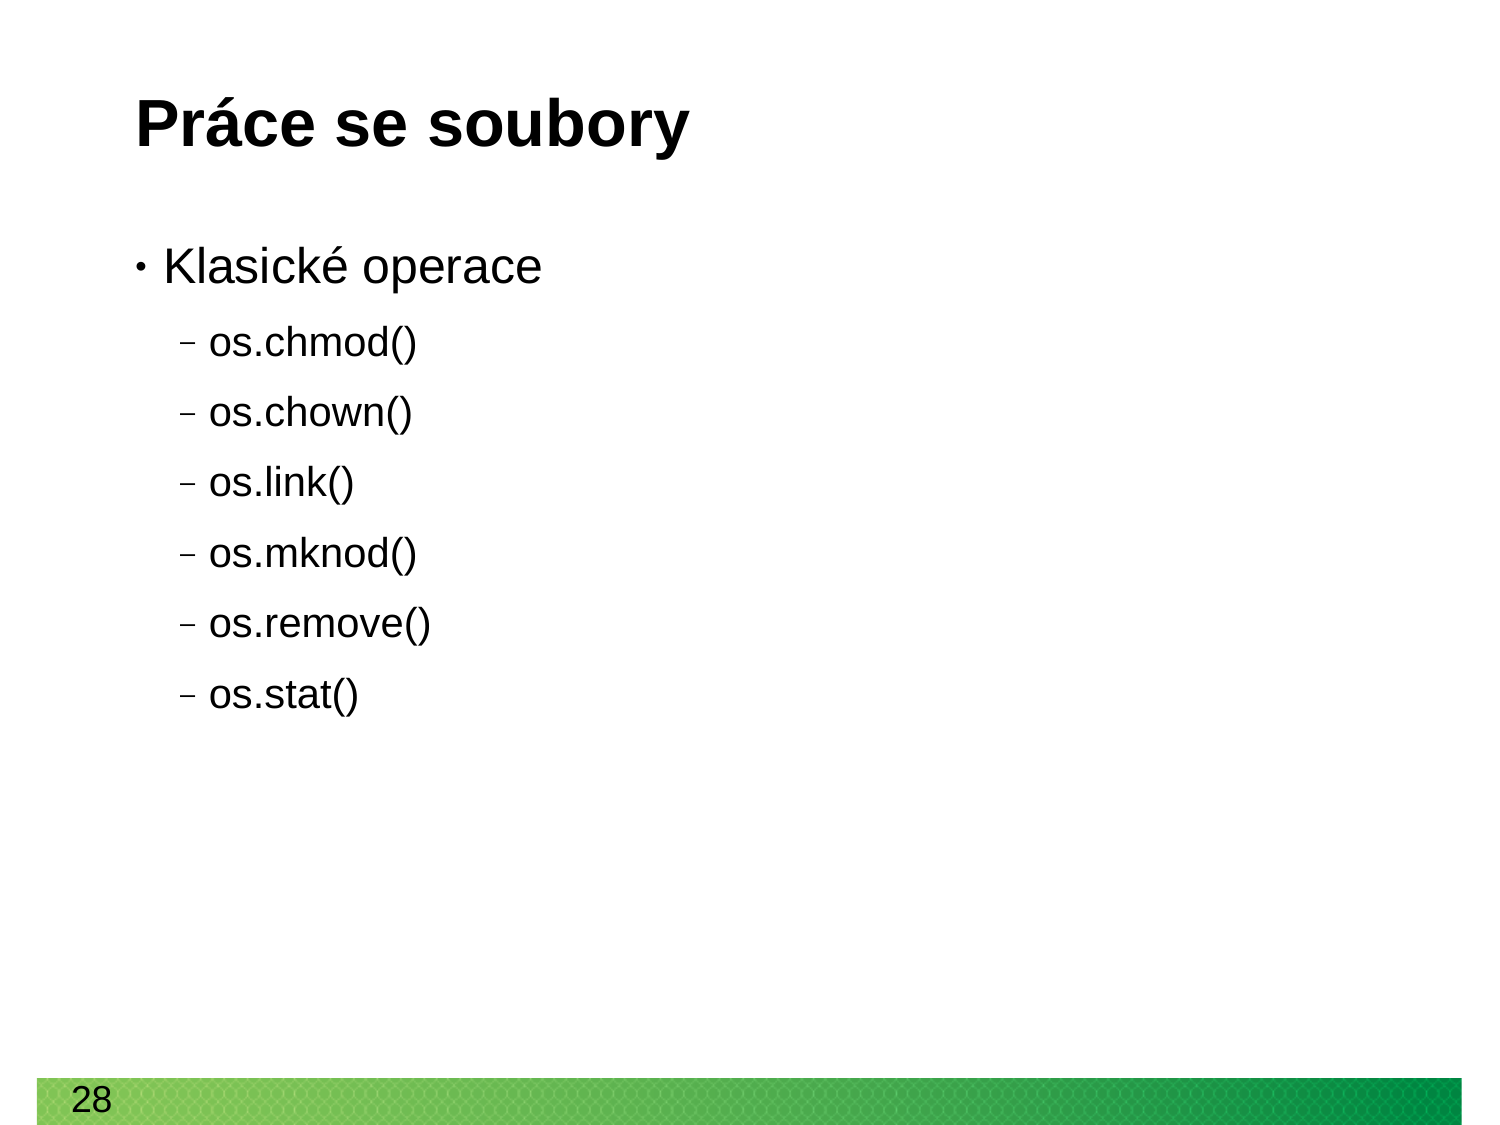

# Práce se soubory
Klasické operace
os.chmod()
os.chown()
os.link()
os.mknod()
os.remove()
os.stat()